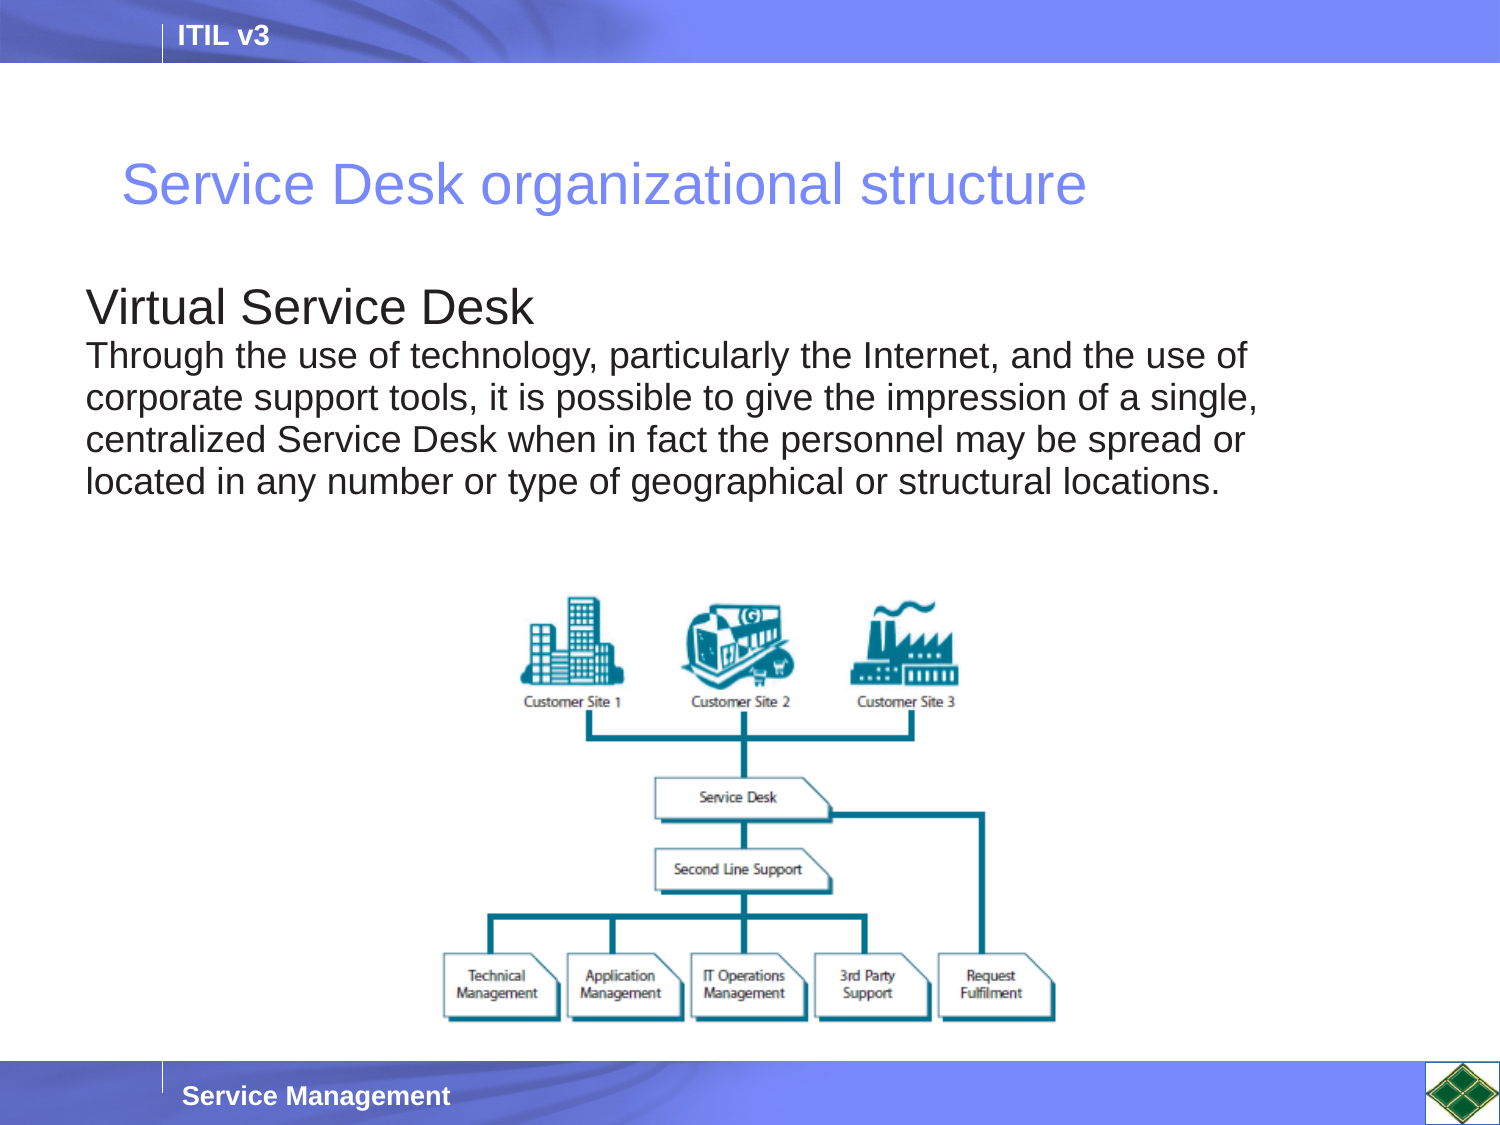

Service Desk organizational structure
Virtual Service Desk
Through the use of technology, particularly the Internet, and the use of corporate support tools, it is possible to give the impression of a single, centralized Service Desk when in fact the personnel may be spread or located in any number or type of geographical or structural locations.